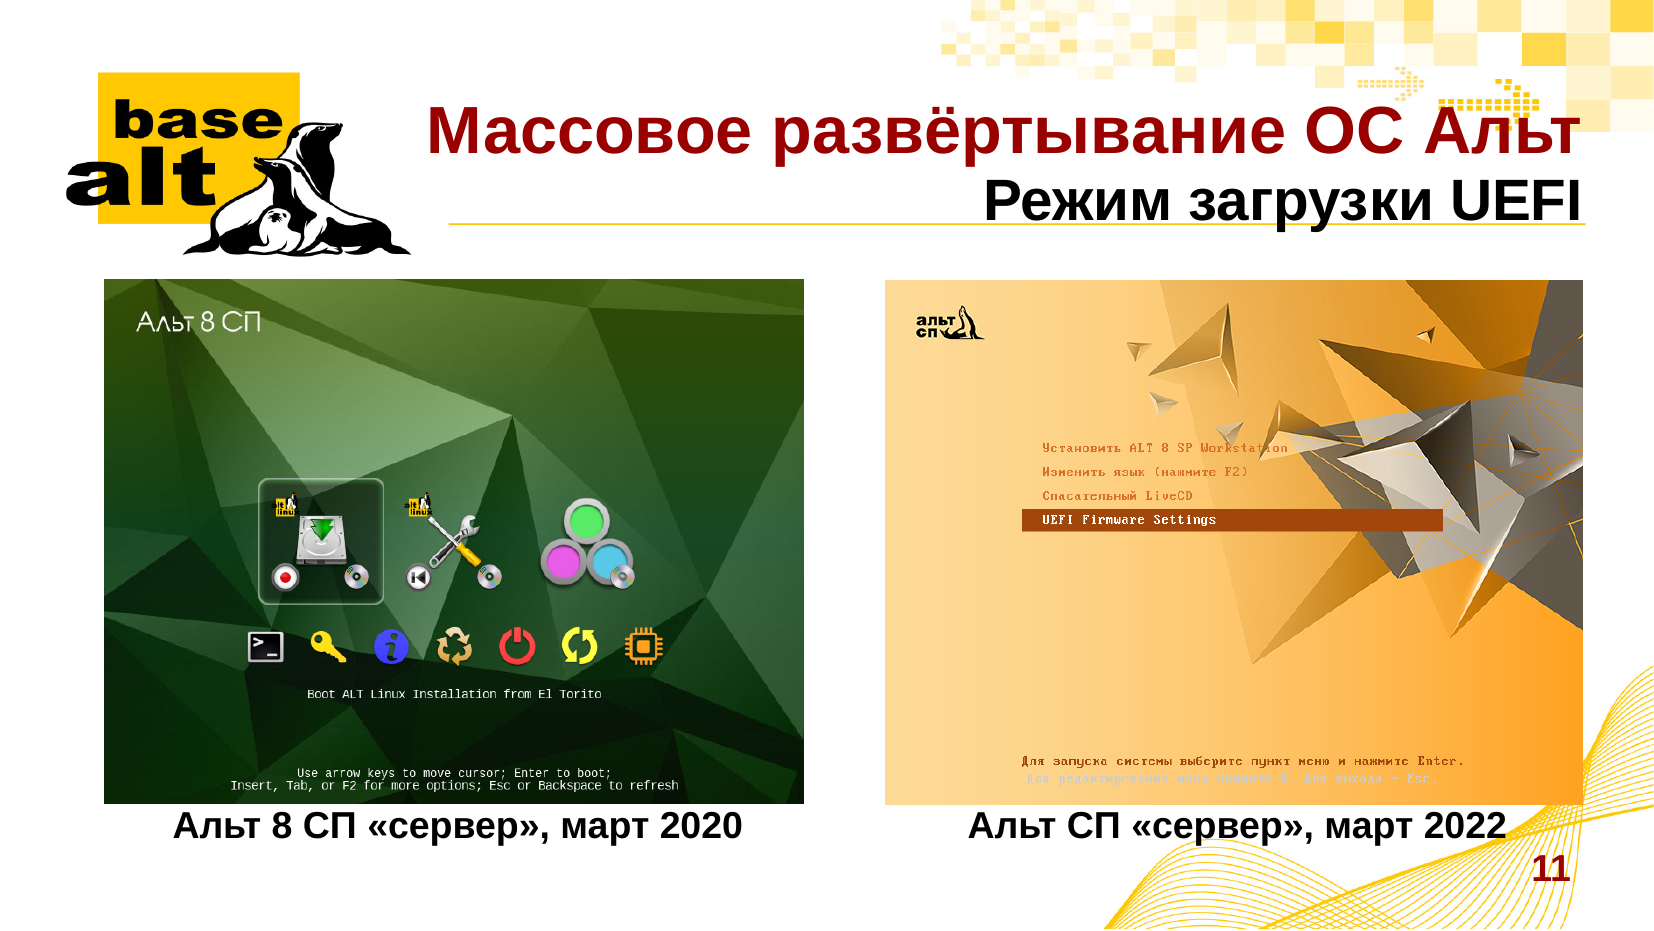

# Массовое развёртывание ОС Альт Режим загрузки UEFI
Альт 8 СП «сервер», март 2020
Альт СП «сервер», март 2022
11